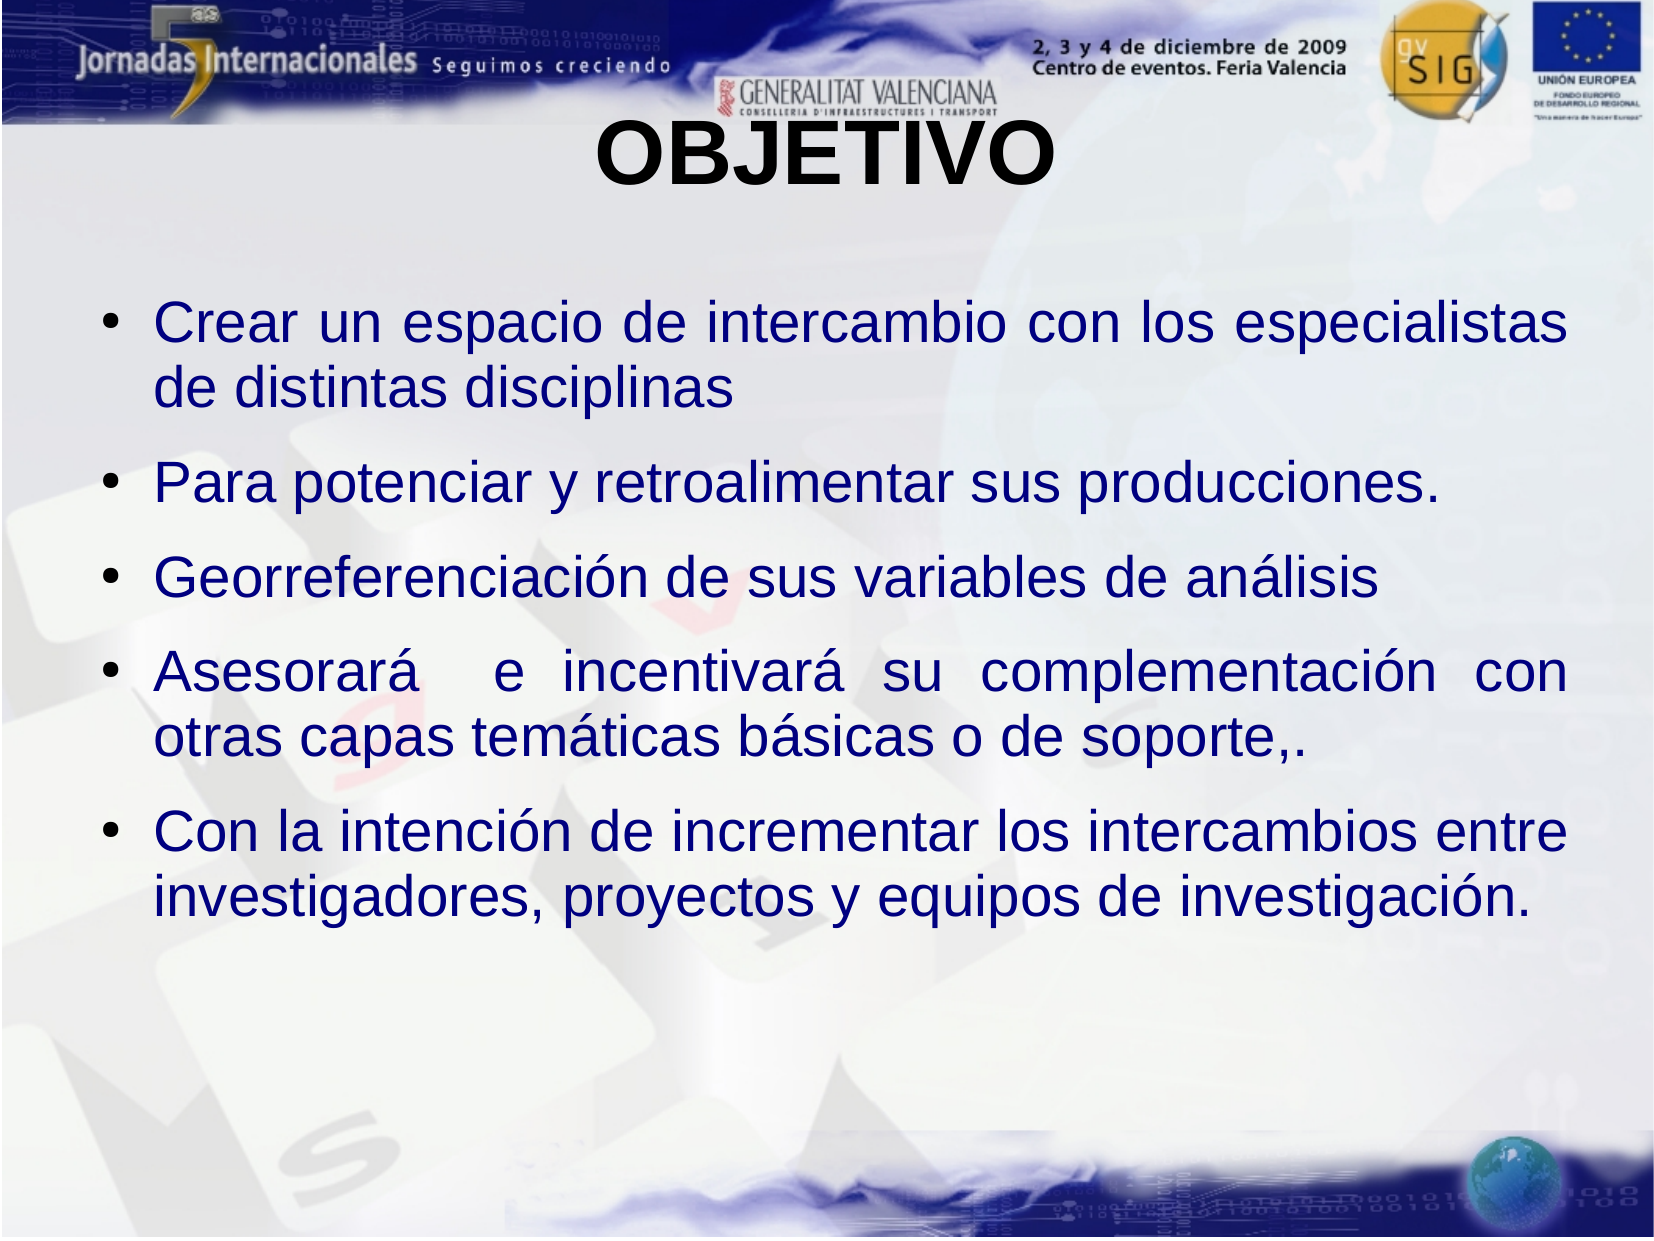

# OBJETIVO
Crear un espacio de intercambio con los especialistas de distintas disciplinas
Para potenciar y retroalimentar sus producciones.
Georreferenciación de sus variables de análisis
Asesorará e incentivará su complementación con otras capas temáticas básicas o de soporte,.
Con la intención de incrementar los intercambios entre investigadores, proyectos y equipos de investigación.